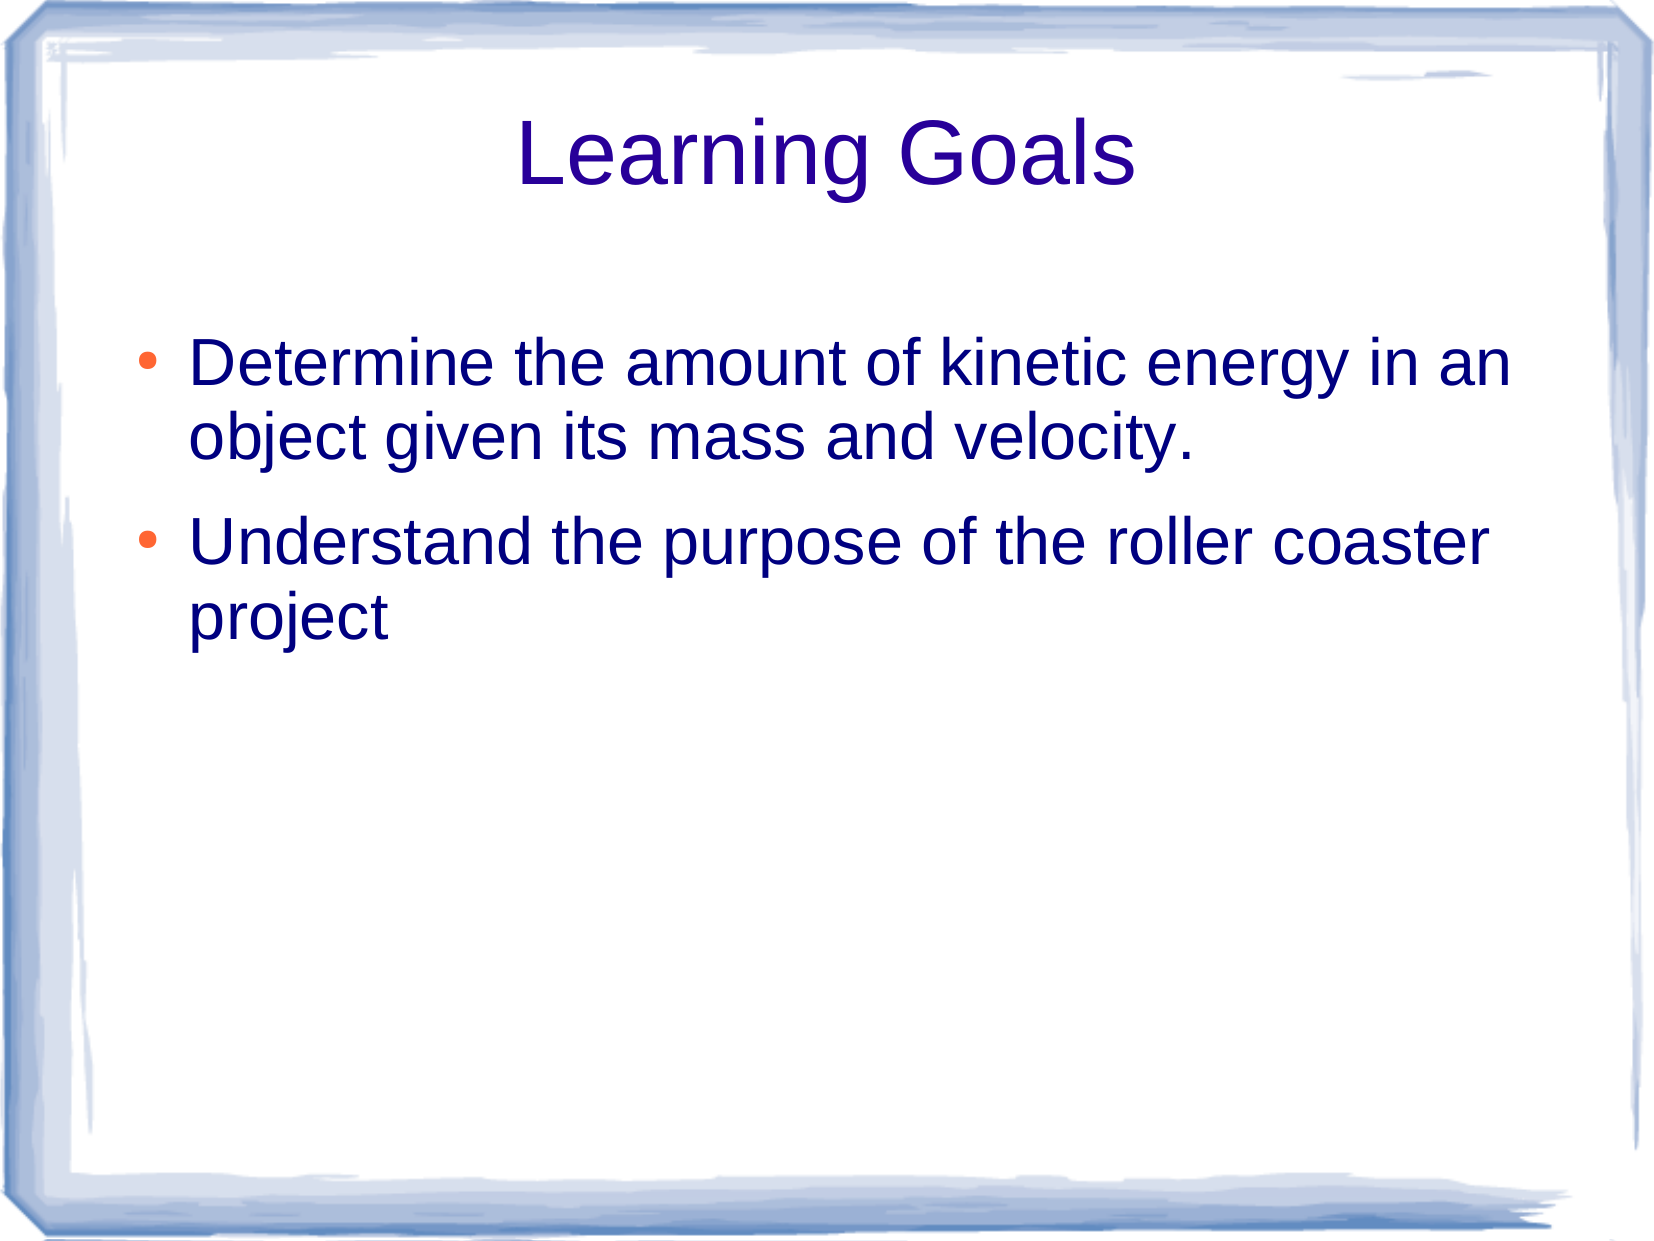

# Learning Goals
Determine the amount of kinetic energy in an object given its mass and velocity.
Understand the purpose of the roller coaster project